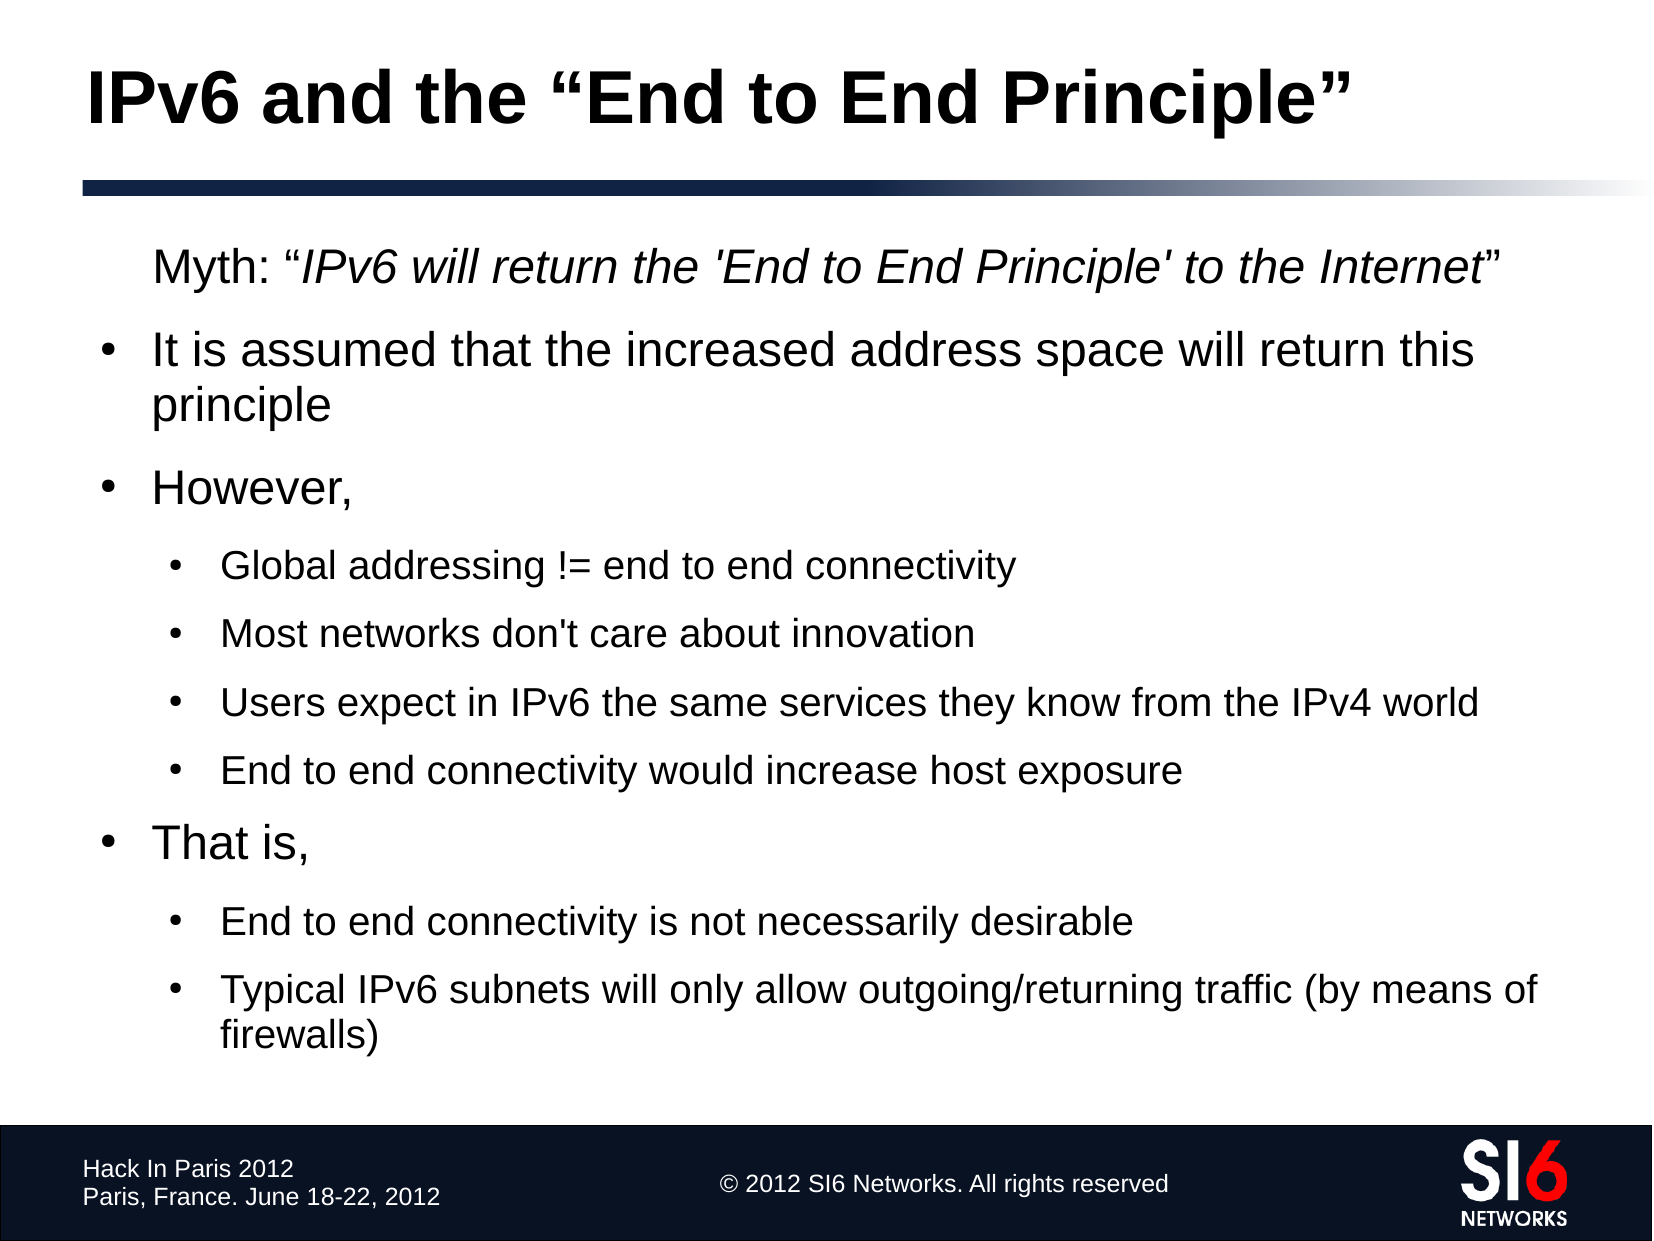

# IPv6 and the “End to End Principle”
Myth: “IPv6 will return the 'End to End Principle' to the Internet”
It is assumed that the increased address space will return this principle
However,
Global addressing != end to end connectivity
Most networks don't care about innovation
Users expect in IPv6 the same services they know from the IPv4 world
End to end connectivity would increase host exposure
That is,
End to end connectivity is not necessarily desirable
Typical IPv6 subnets will only allow outgoing/returning traffic (by means of firewalls)
Congreso de Seguridad en Computo 2011